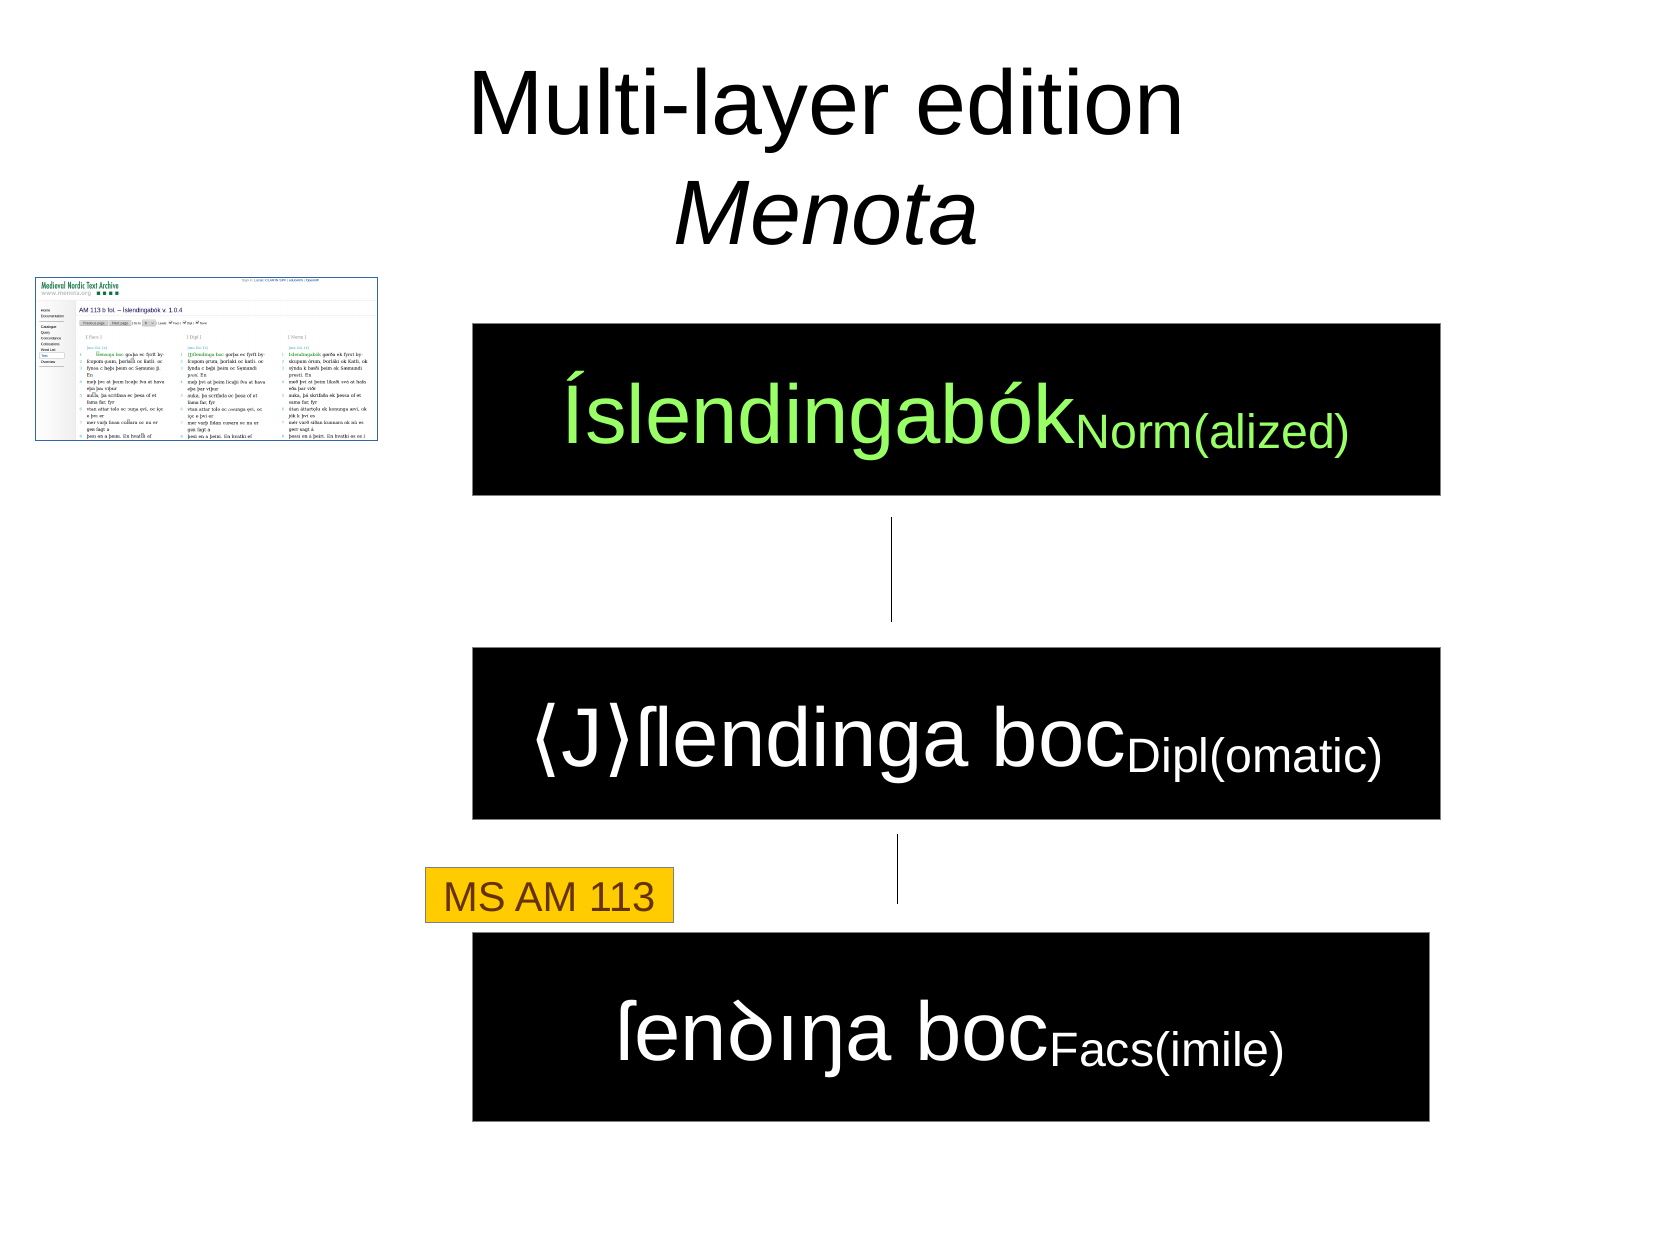

Multi-layer edition
Menota
ÍslendingabókNorm(alized)
⟨J⟩ſlendinga bocDipl(omatic)
MS AM 113
ſenꝺıŋa bocFacs(imile)